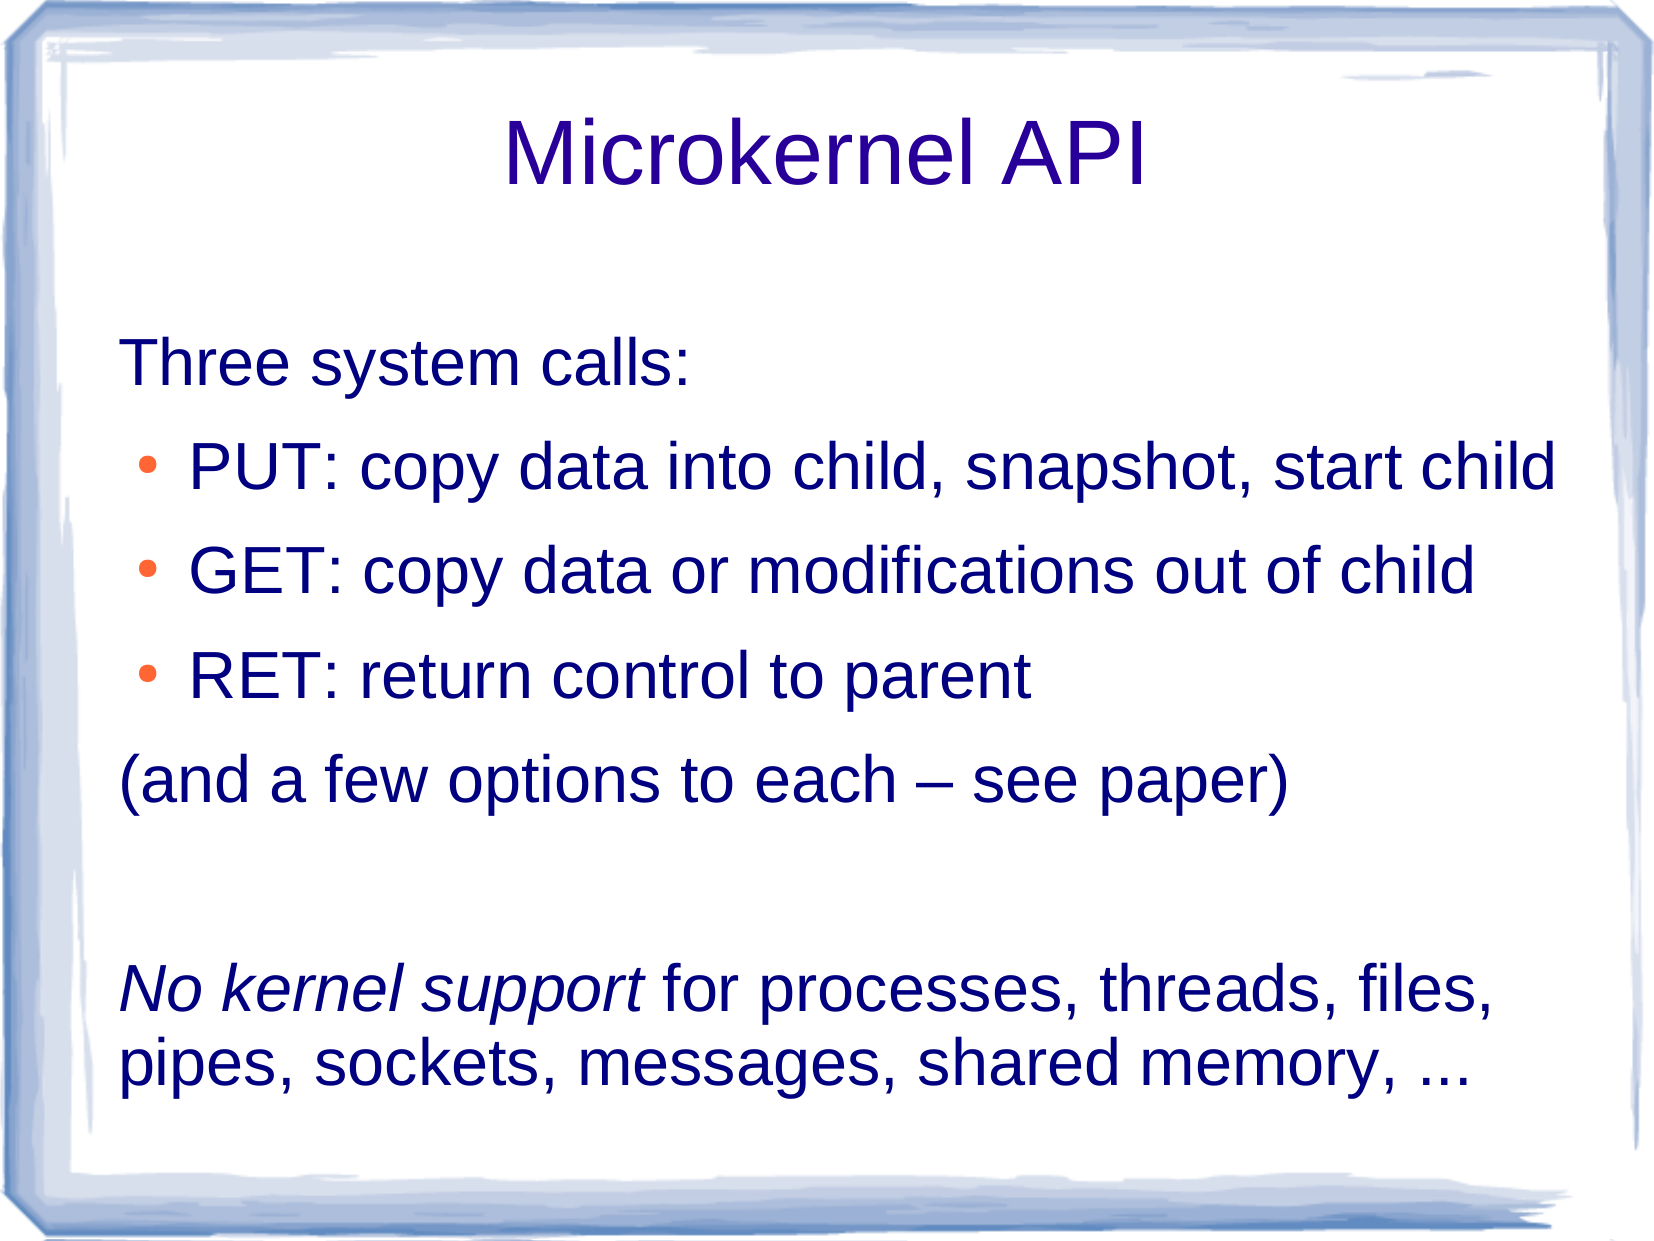

# Microkernel API
Three system calls:
PUT: copy data into child, snapshot, start child
GET: copy data or modifications out of child
RET: return control to parent
(and a few options to each – see paper)
No kernel support for processes, threads, files, pipes, sockets, messages, shared memory, ...